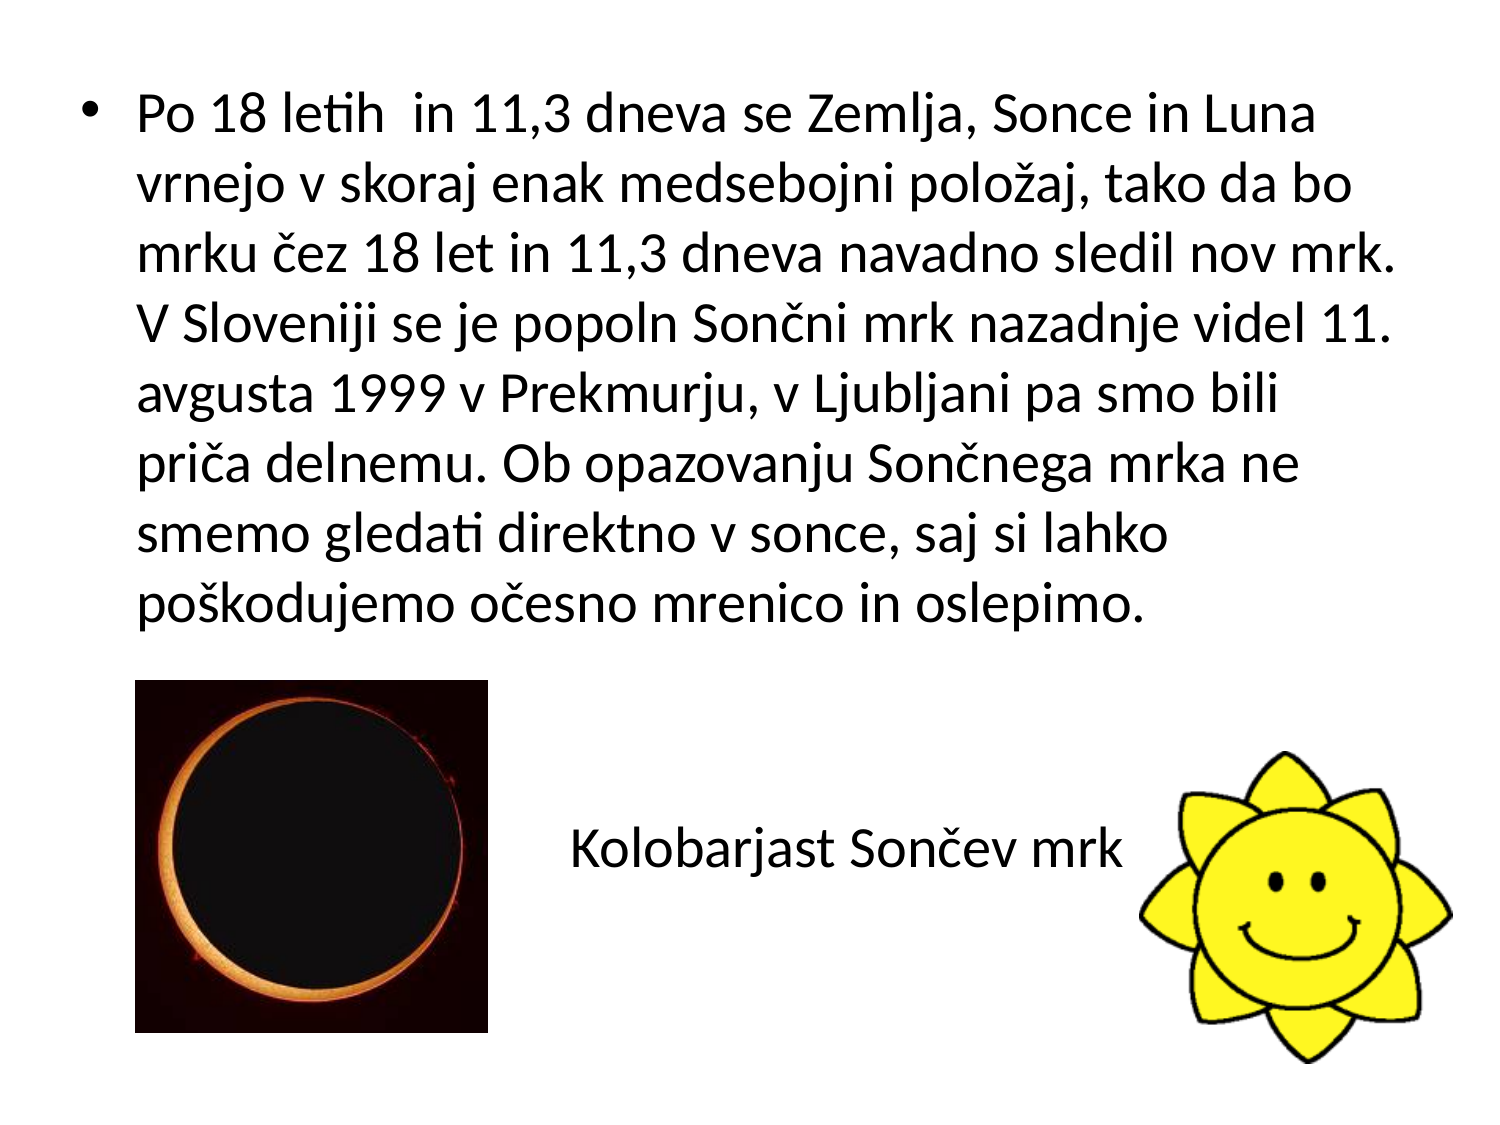

# Po 18 letih in 11,3 dneva se Zemlja, Sonce in Luna vrnejo v skoraj enak medsebojni položaj, tako da bo mrku čez 18 let in 11,3 dneva navadno sledil nov mrk. V Sloveniji se je popoln Sončni mrk nazadnje videl 11. avgusta 1999 v Prekmurju, v Ljubljani pa smo bili priča delnemu. Ob opazovanju Sončnega mrka ne smemo gledati direktno v sonce, saj si lahko poškodujemo očesno mrenico in oslepimo.
 Kolobarjast Sončev mrk